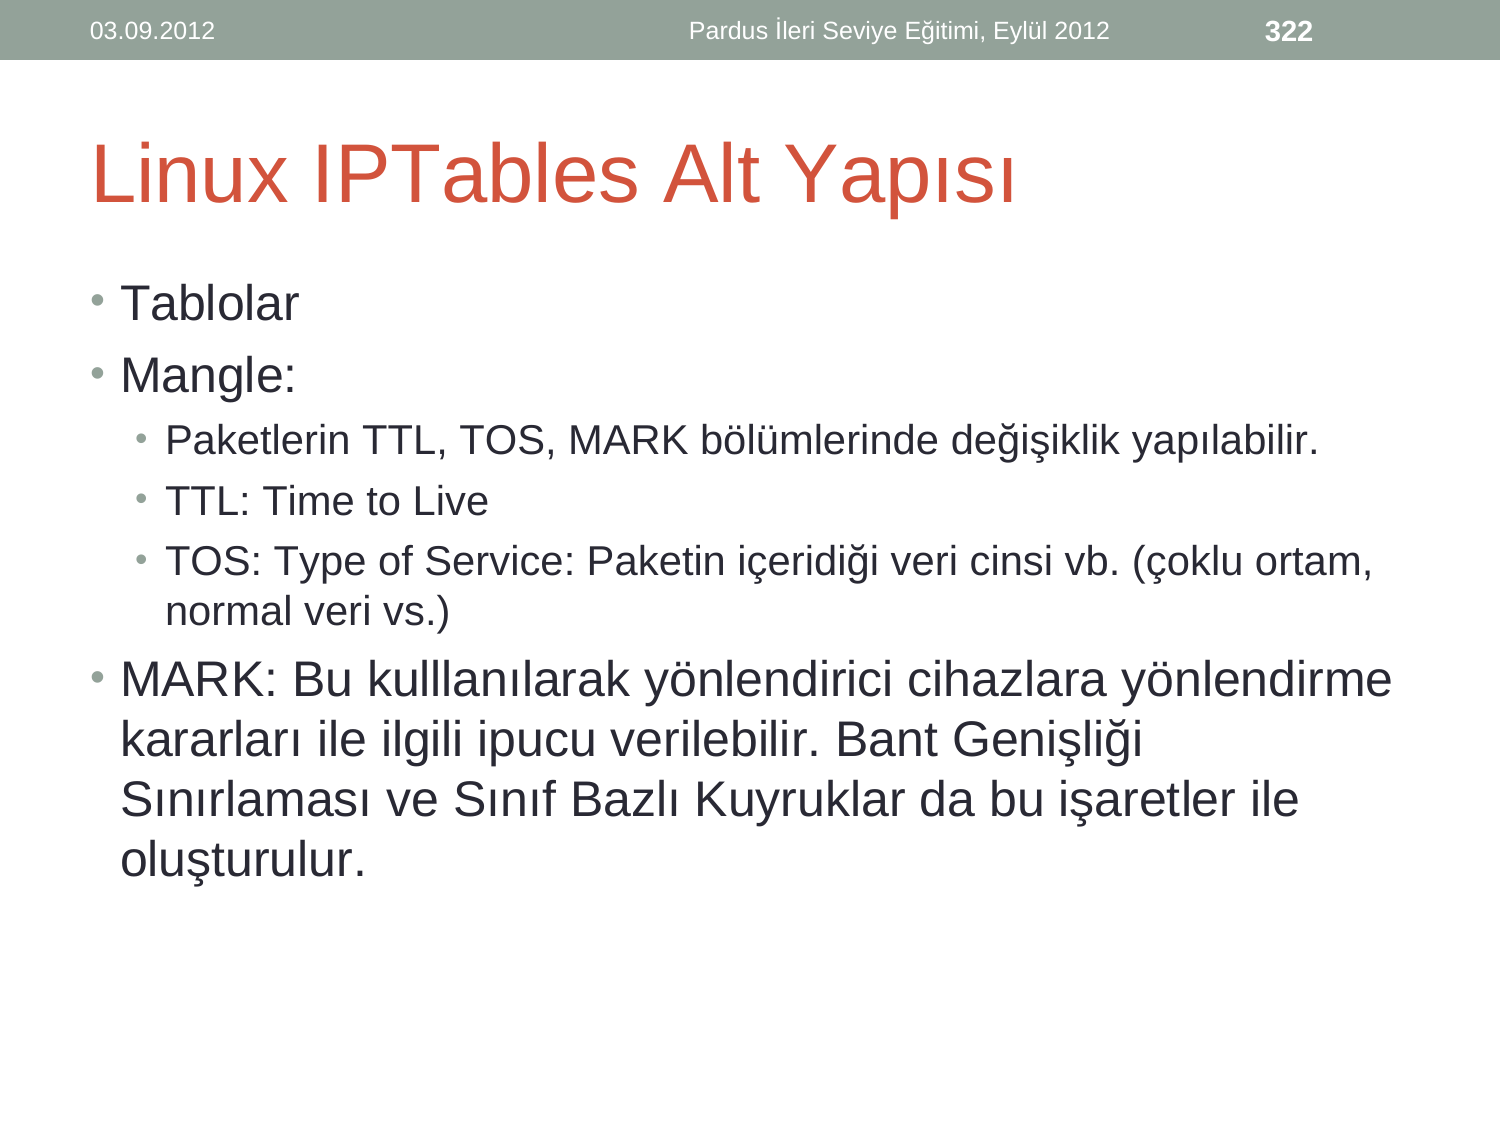

03.09.2012
Pardus İleri Seviye Eğitimi, Eylül 2012
# Linux IPTables Alt Yapısı
Tablolar
Mangle:
Paketlerin TTL, TOS, MARK bölümlerinde değişiklik yapılabilir.
TTL: Time to Live
TOS: Type of Service: Paketin içeridiği veri cinsi vb. (çoklu ortam, normal veri vs.)
MARK: Bu kulllanılarak yönlendirici cihazlara yönlendirme kararları ile ilgili ipucu verilebilir. Bant Genişliği Sınırlaması ve Sınıf Bazlı Kuyruklar da bu işaretler ile oluşturulur.